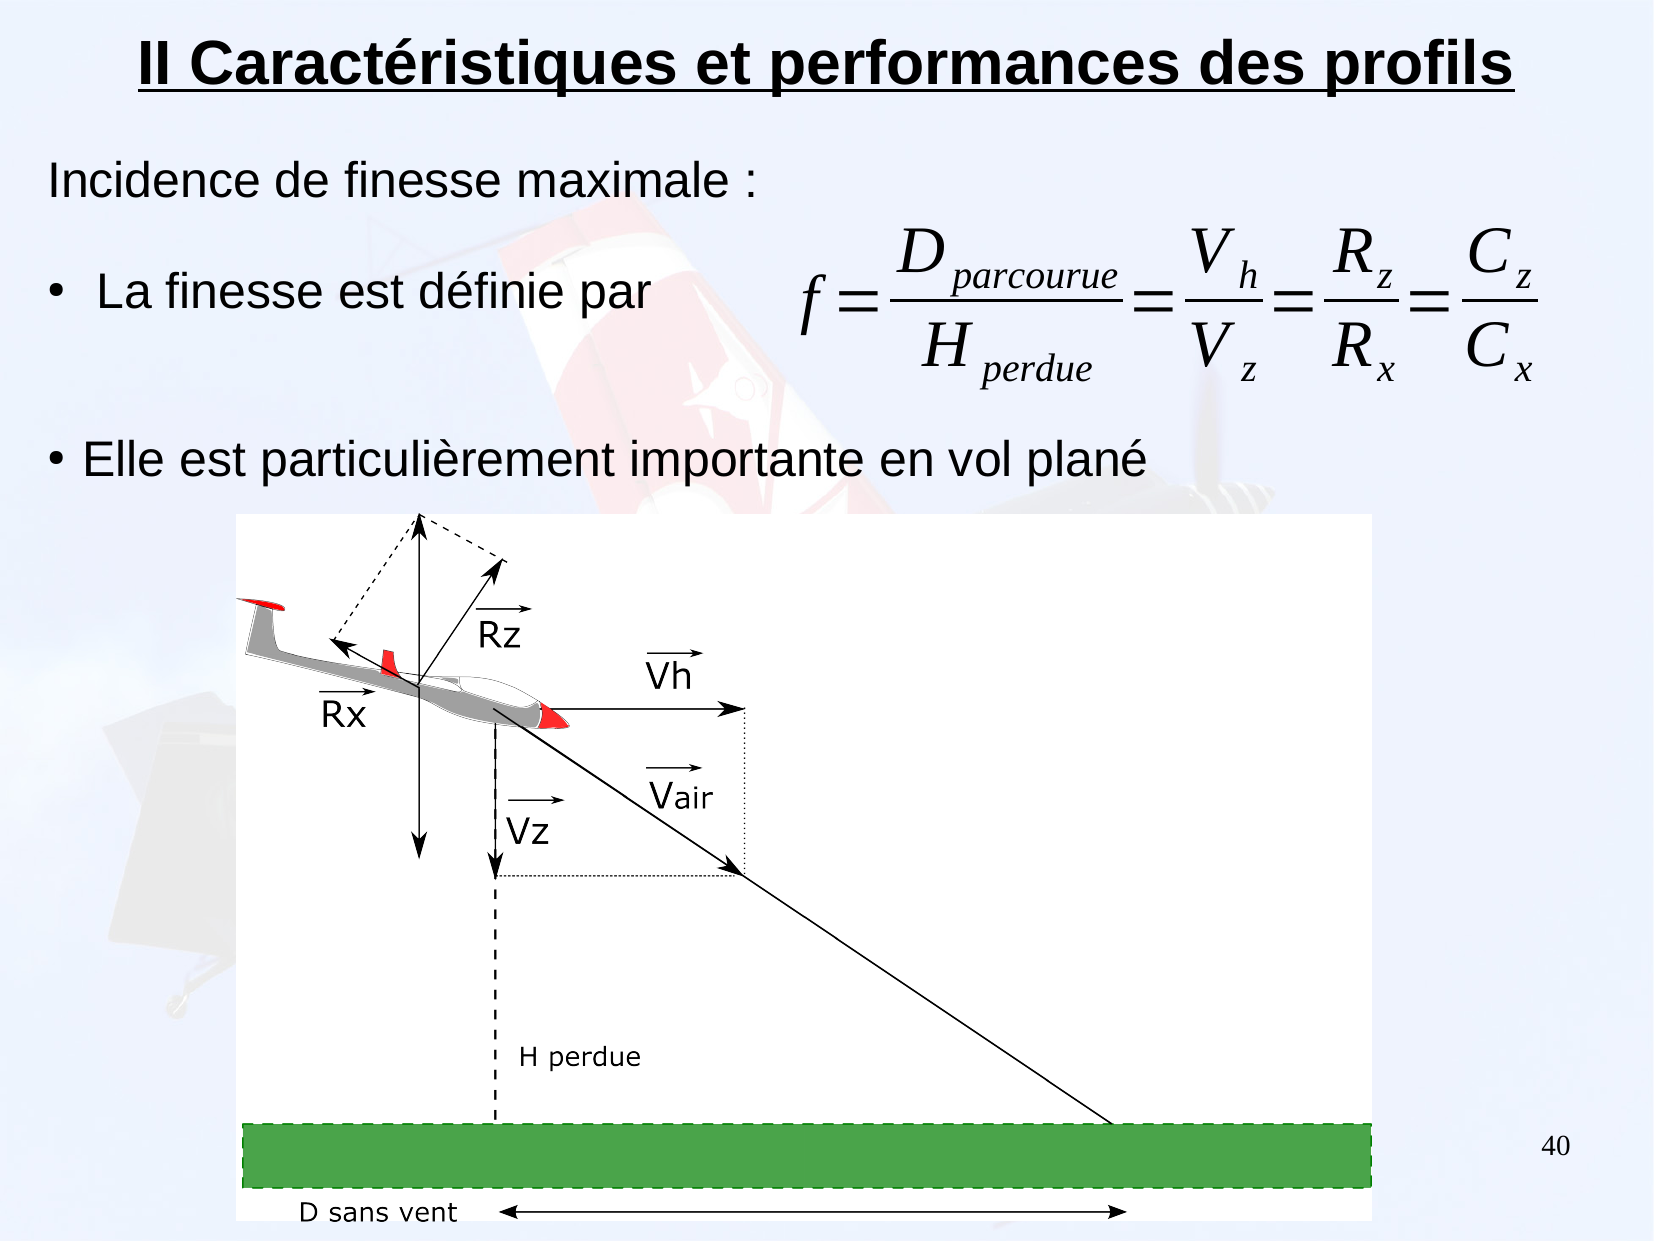

# II Caractéristiques et performances des profils
Incidence de finesse maximale :
 La finesse est définie par
Elle est particulièrement importante en vol plané
40